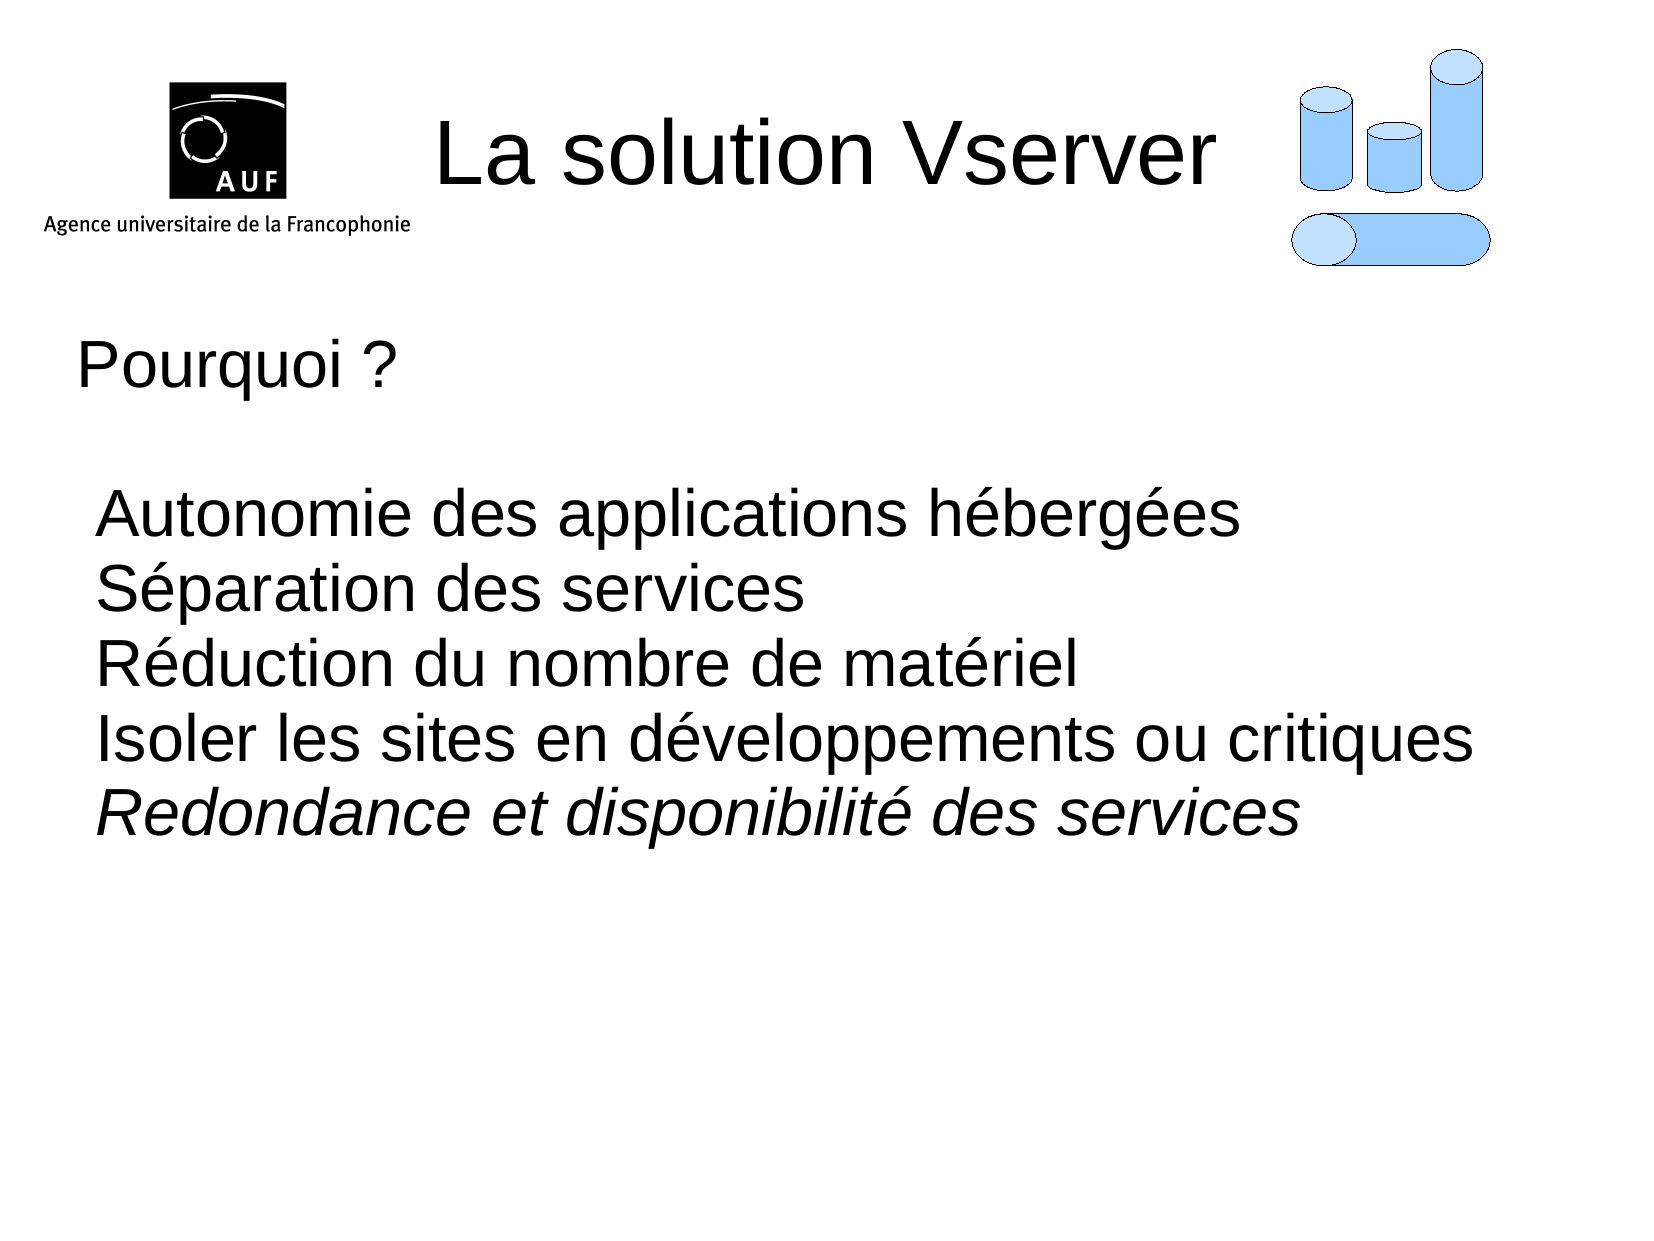

# La solution Vserver
Pourquoi ?
 Autonomie des applications hébergées
 Séparation des services
 Réduction du nombre de matériel
 Isoler les sites en développements ou critiques
 Redondance et disponibilité des services